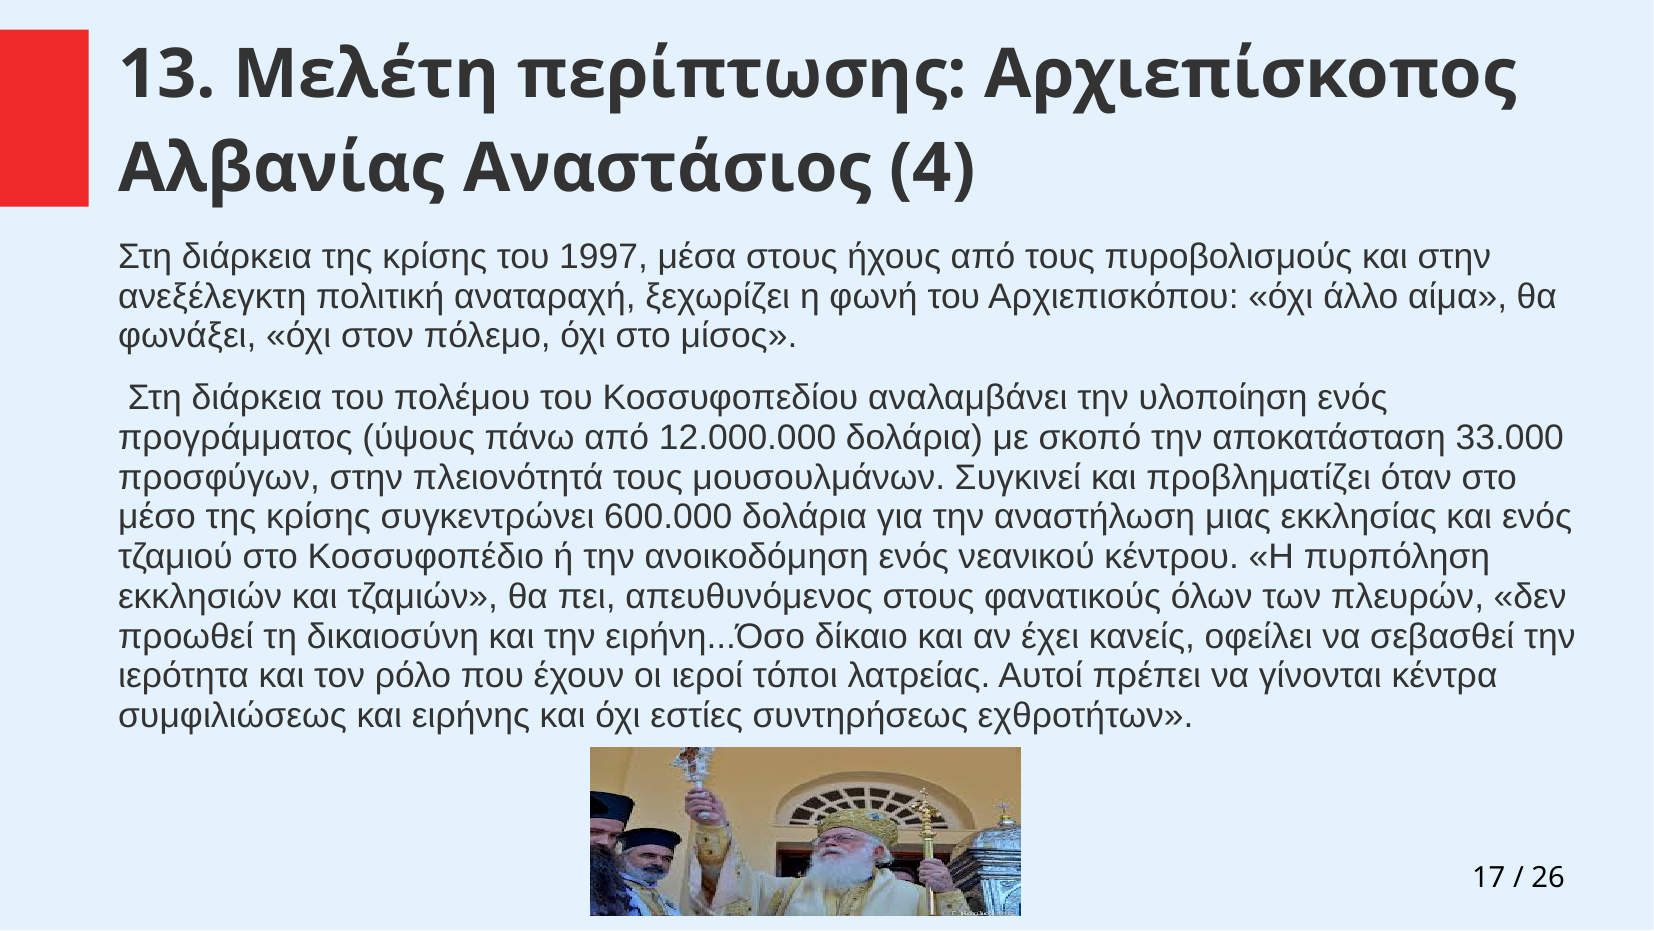

# 13. Μελέτη περίπτωσης: Αρχιεπίσκοπος Αλβανίας Αναστάσιος (4)
Στη διάρκεια της κρίσης του 1997, μέσα στους ήχους από τους πυροβολισμούς και στην ανεξέλεγκτη πολιτική αναταραχή, ξεχωρίζει η φωνή του Αρχιεπισκόπου: «όχι άλλο αίμα», θα φωνάξει, «όχι στον πόλεμο, όχι στο μίσος».
 Στη διάρκεια του πολέμου του Κοσσυφοπεδίου αναλαμβάνει την υλοποίηση ενός προγράμματος (ύψους πάνω από 12.000.000 δολάρια) με σκοπό την αποκατάσταση 33.000 προσφύγων, στην πλειονότητά τους μουσουλμάνων. Συγκινεί και προβληματίζει όταν στο μέσο της κρίσης συγκεντρώνει 600.000 δολάρια για την αναστήλωση μιας εκκλησίας και ενός τζαμιού στο Κοσσυφοπέδιο ή την ανοικοδόμηση ενός νεανικού κέντρου. «Η πυρπόληση εκκλησιών και τζαμιών», θα πει, απευθυνόμενος στους φανατικούς όλων των πλευρών, «δεν προωθεί τη δικαιοσύνη και την ειρήνη...Όσο δίκαιο και αν έχει κανείς, οφείλει να σεβασθεί την ιερότητα και τον ρόλο που έχουν οι ιεροί τόποι λατρείας. Αυτοί πρέπει να γίνονται κέντρα συμφιλιώσεως και ειρήνης και όχι εστίες συντηρήσεως εχθροτήτων».
17